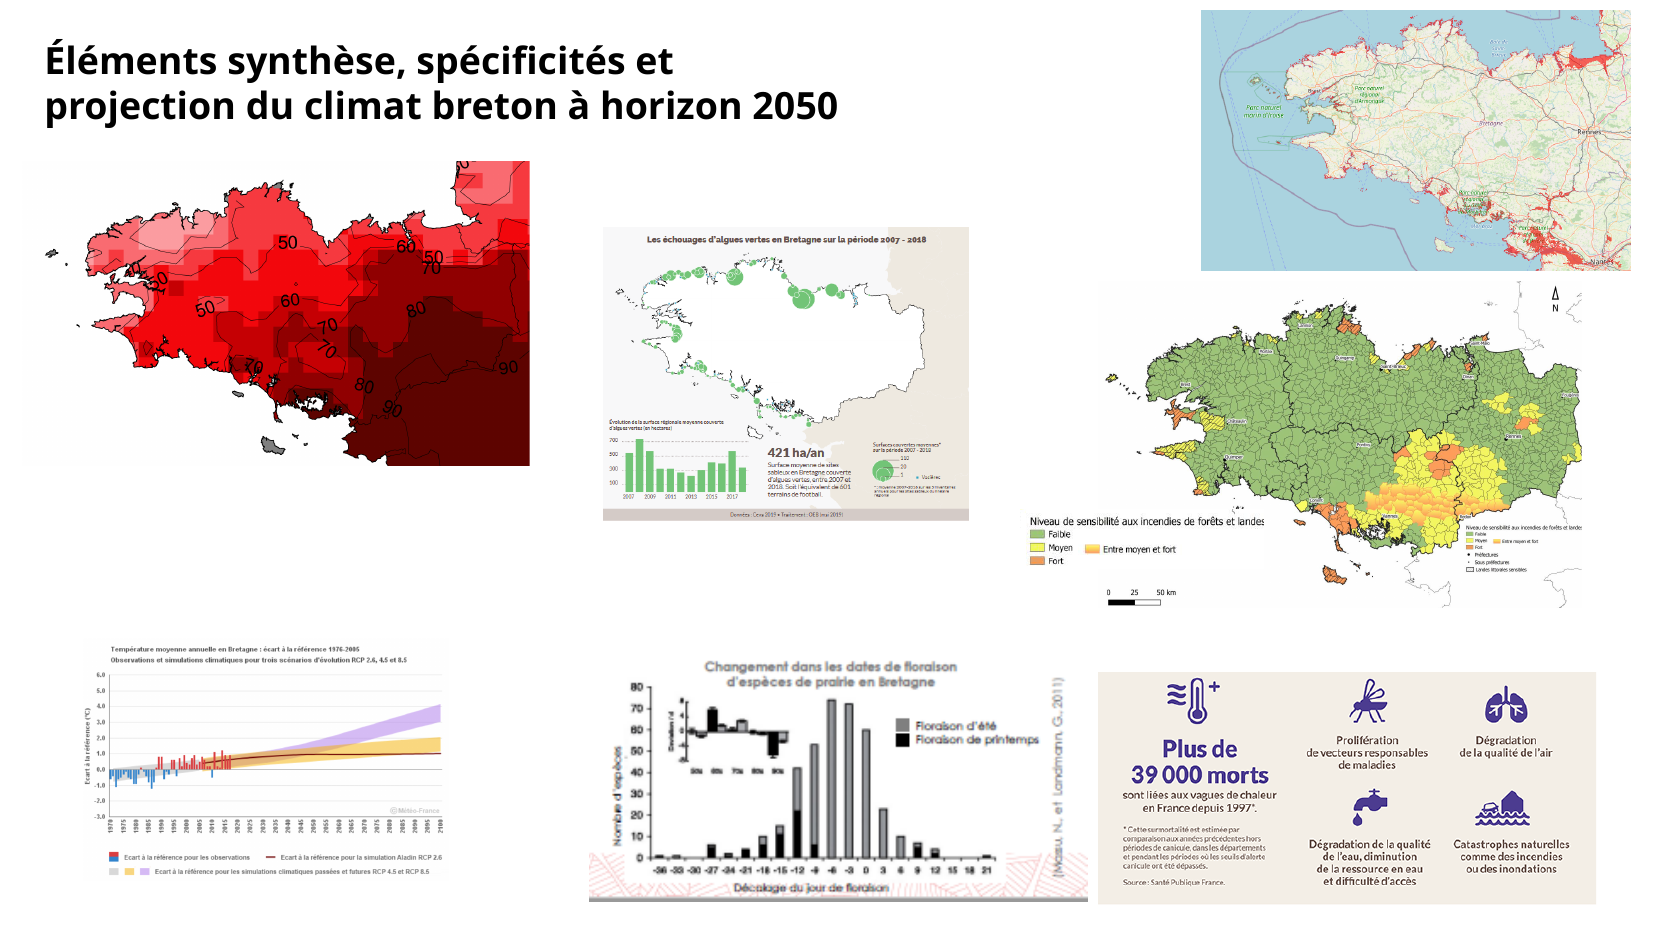

Éléments synthèse, spécificités et projection du climat breton à horizon 2050